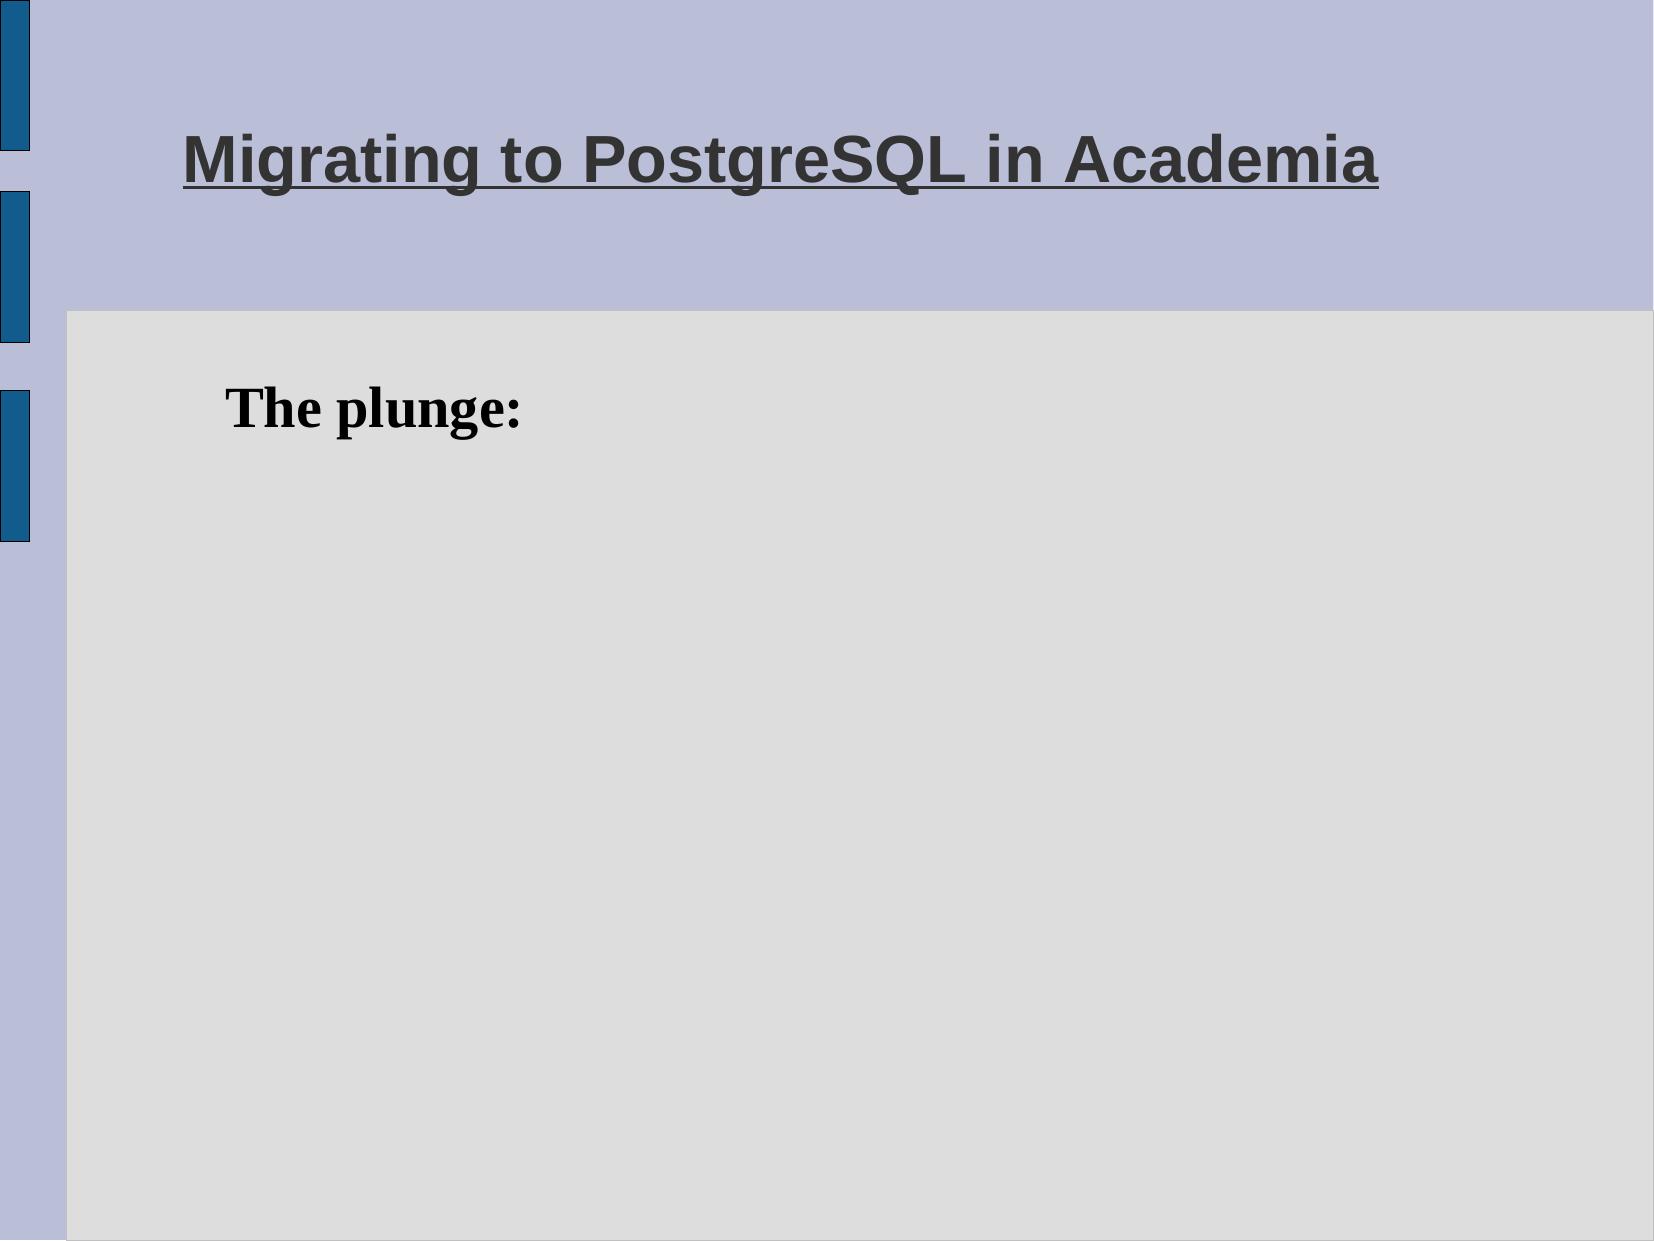

# Migrating to PostgreSQL in Academia
The plunge: